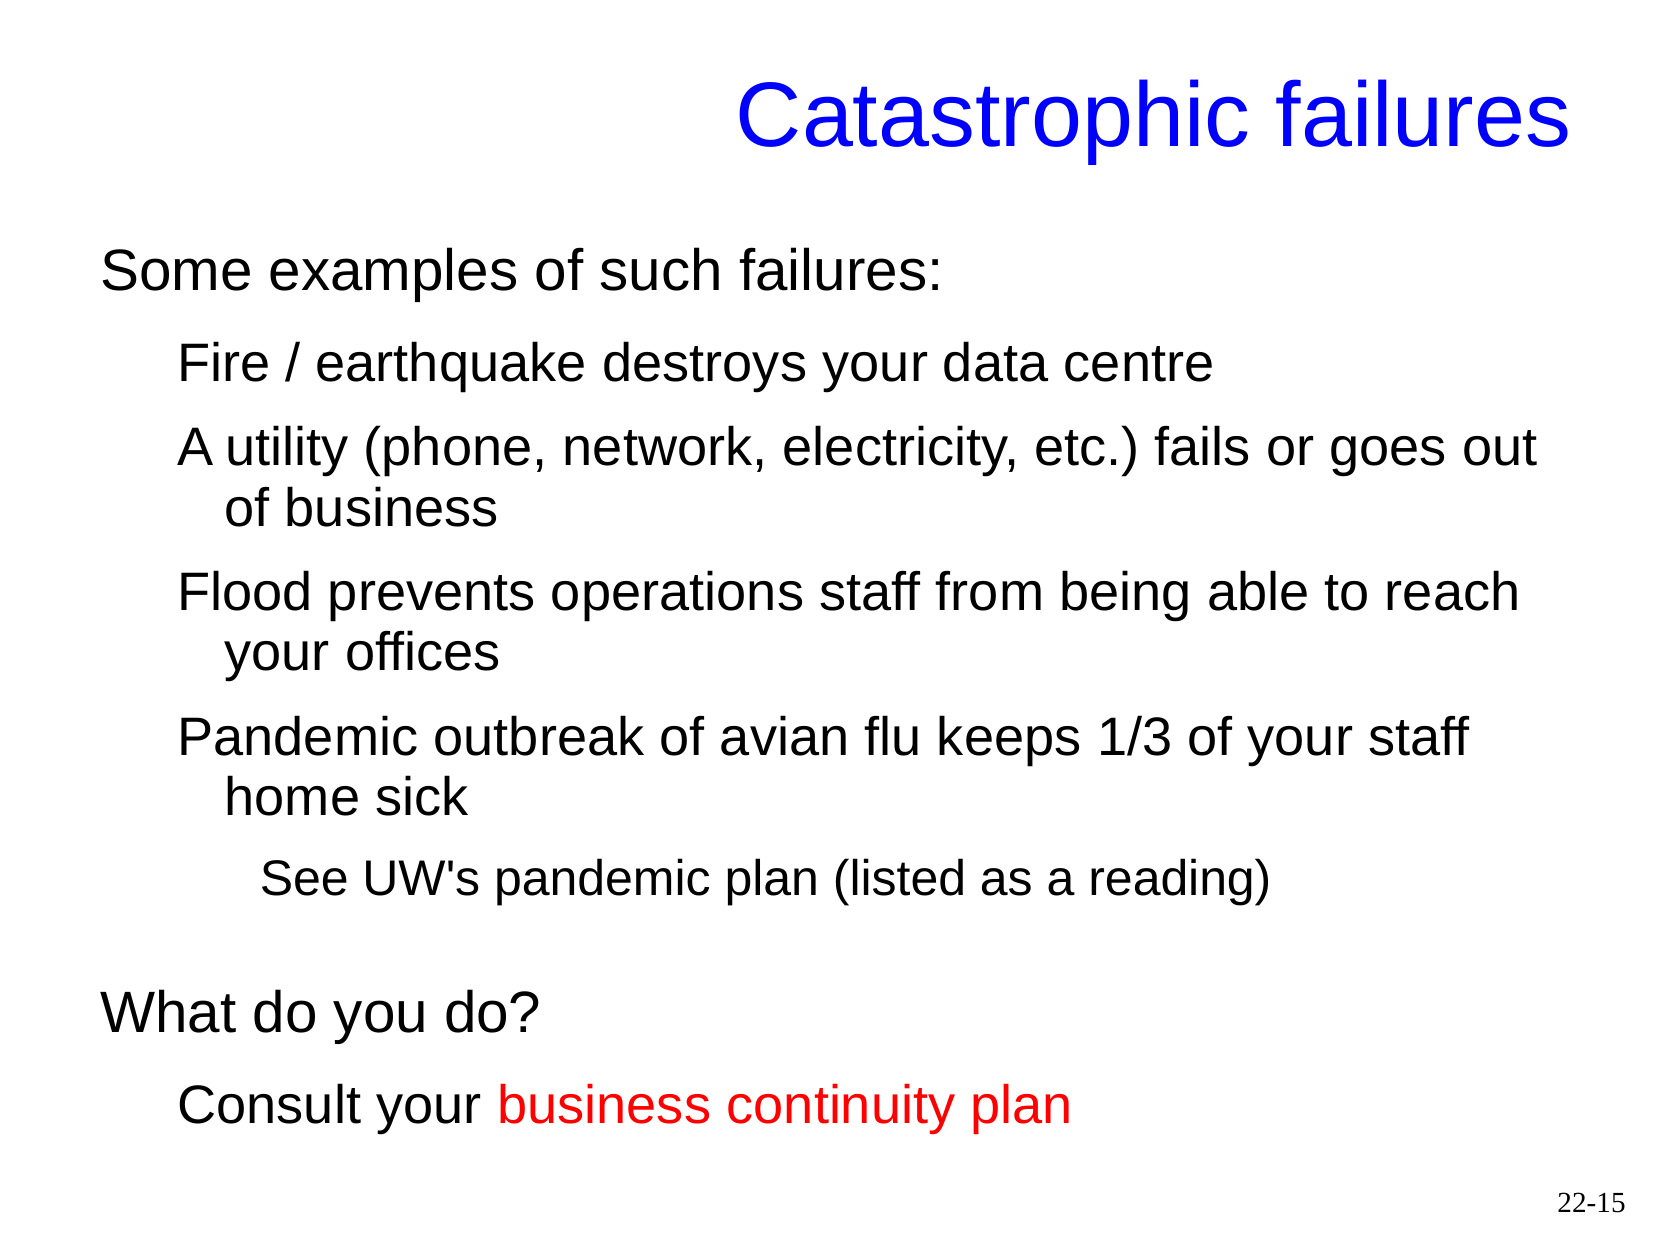

# Catastrophic failures
Some examples of such failures:
Fire / earthquake destroys your data centre
A utility (phone, network, electricity, etc.) fails or goes out of business
Flood prevents operations staff from being able to reach your offices
Pandemic outbreak of avian flu keeps 1/3 of your staff home sick
See UW's pandemic plan (listed as a reading)
What do you do?
Consult your business continuity plan